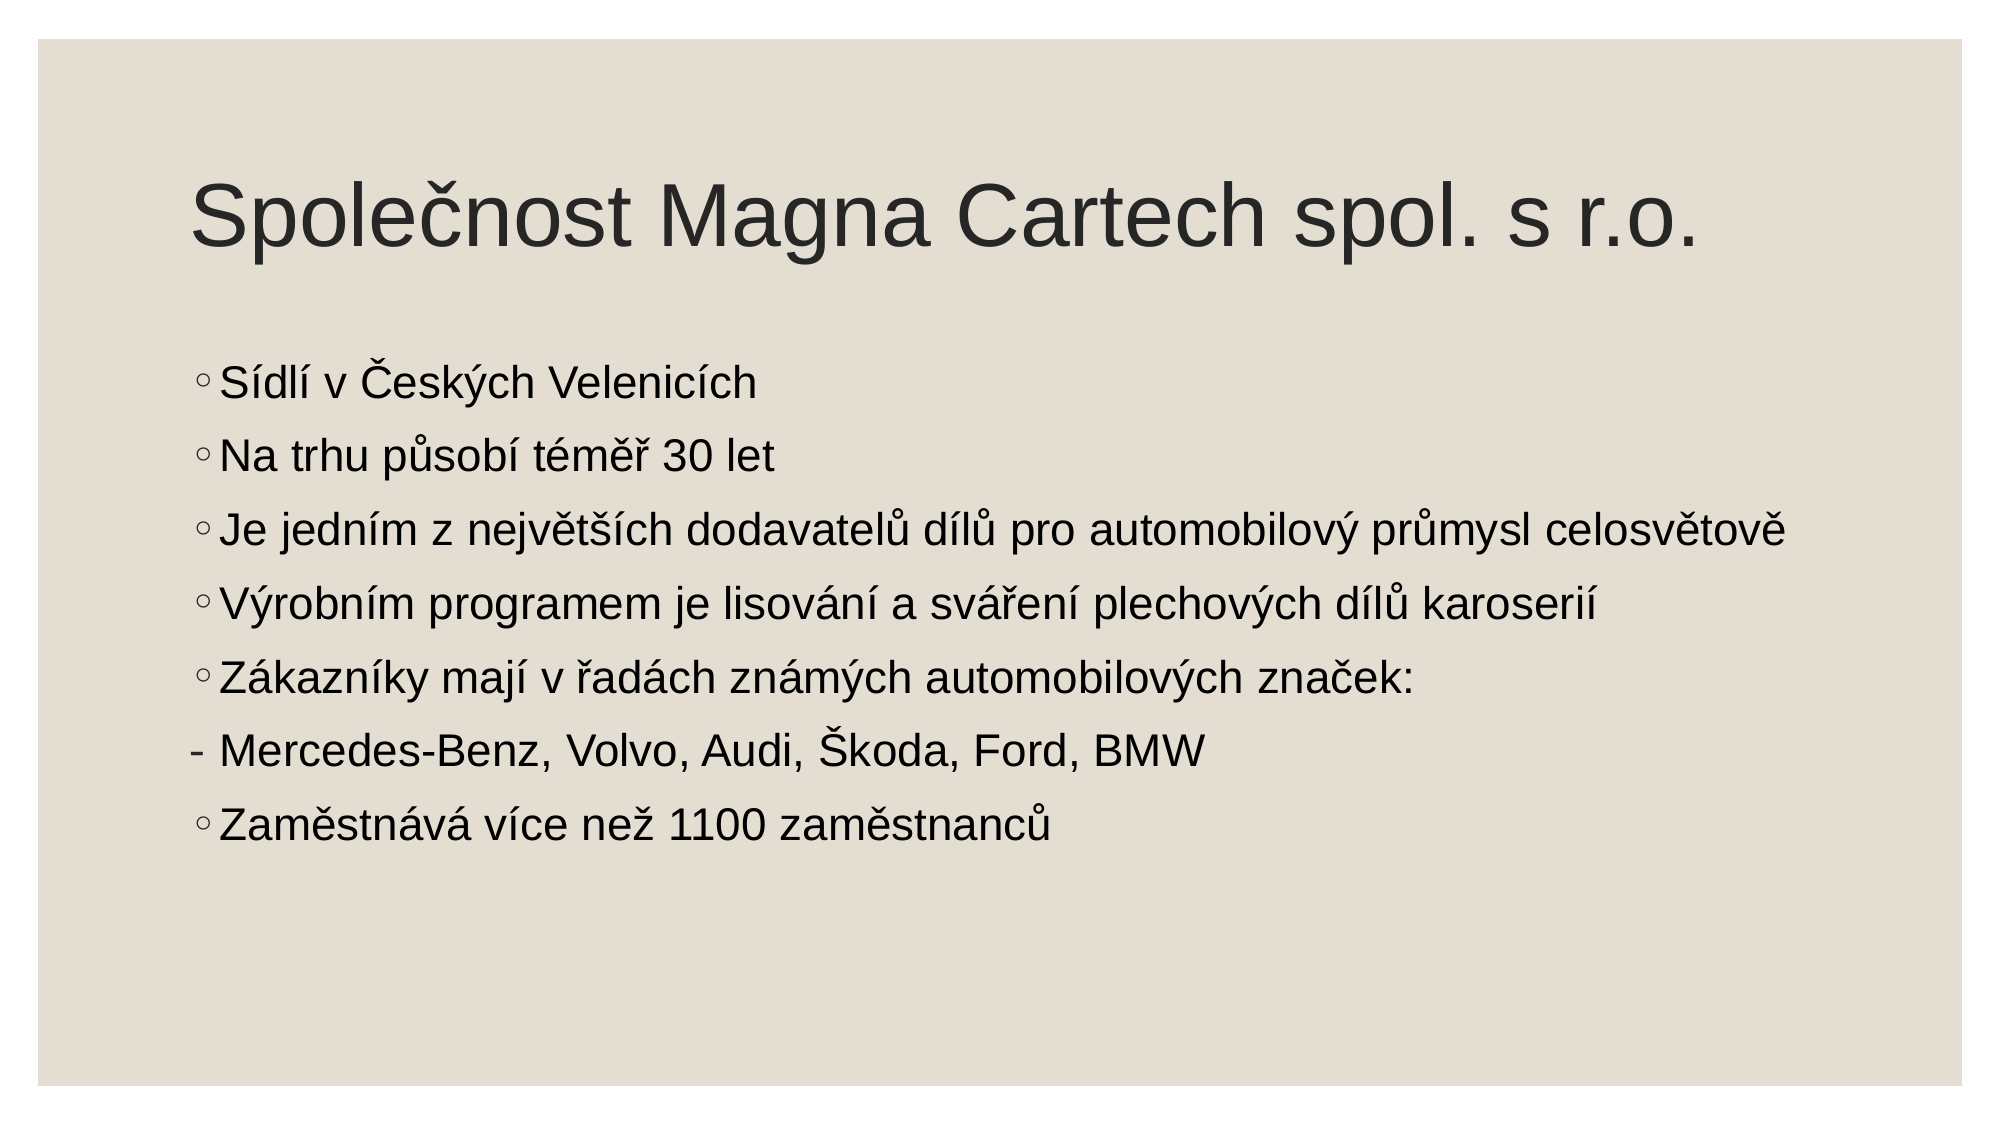

# Společnost Magna Cartech spol. s r.o.
Sídlí v Českých Velenicích
Na trhu působí téměř 30 let
Je jedním z největších dodavatelů dílů pro automobilový průmysl celosvětově
Výrobním programem je lisování a sváření plechových dílů karoserií
Zákazníky mají v řadách známých automobilových značek:
Mercedes-Benz, Volvo, Audi, Škoda, Ford, BMW
Zaměstnává více než 1100 zaměstnanců